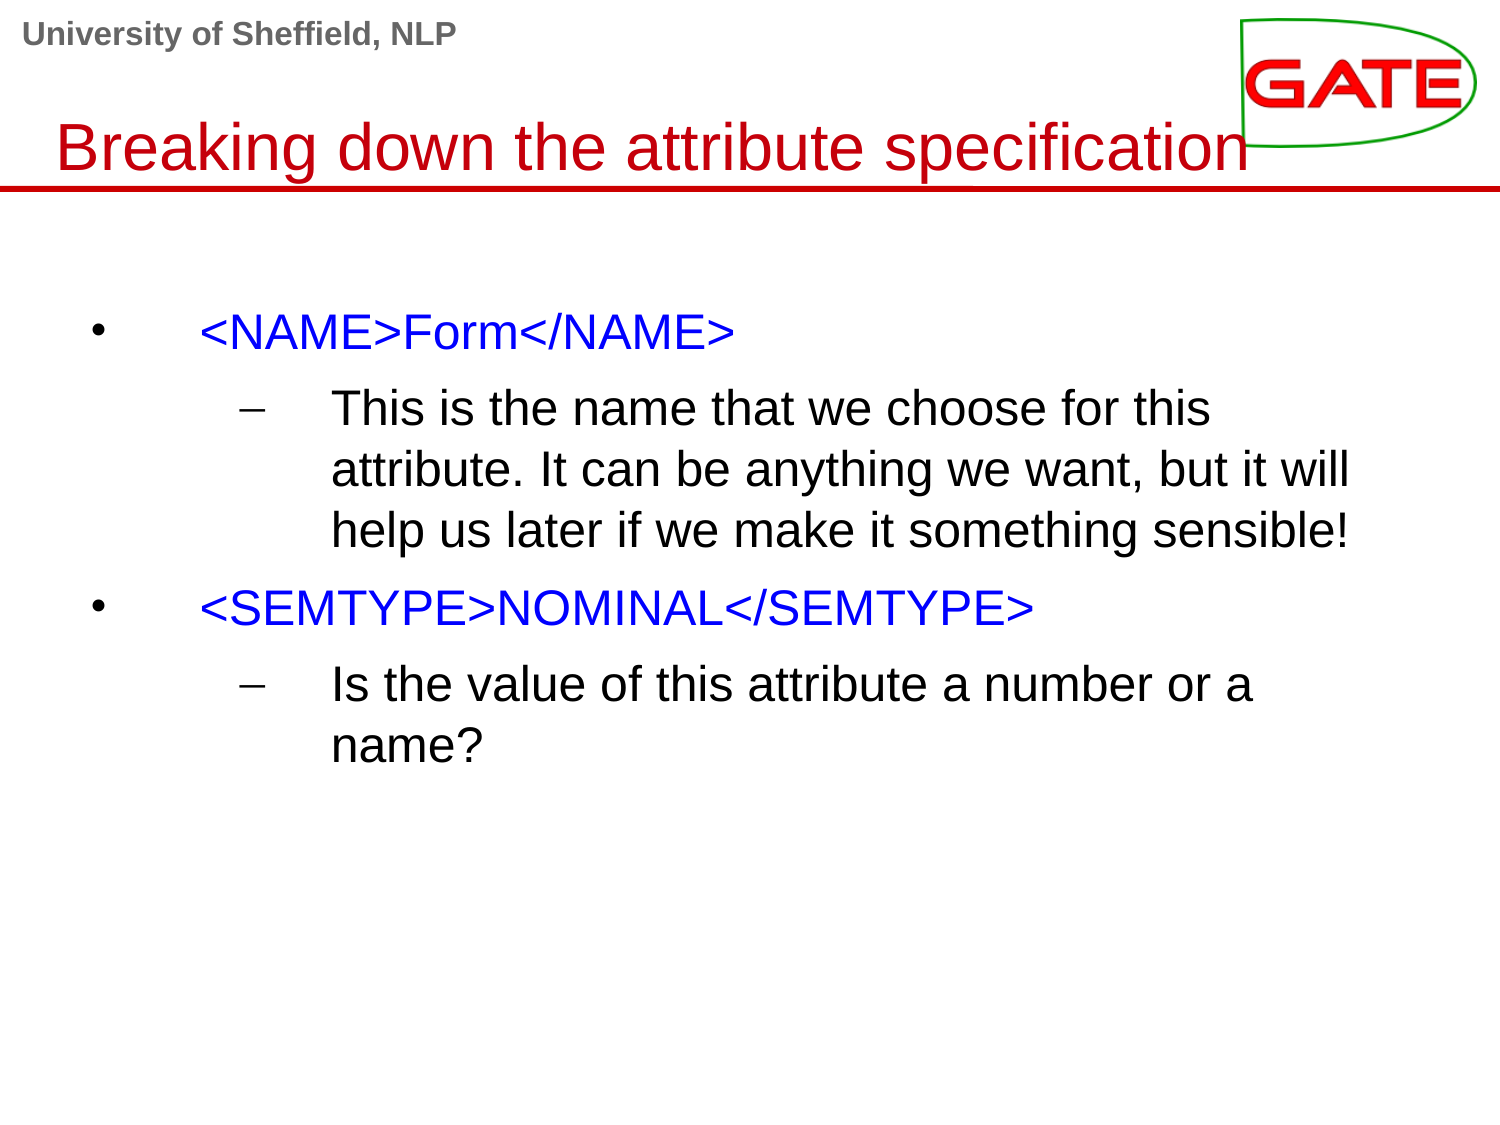

# Breaking down the attribute specification
<NAME>Form</NAME>
This is the name that we choose for this attribute. It can be anything we want, but it will help us later if we make it something sensible!
<SEMTYPE>NOMINAL</SEMTYPE>
Is the value of this attribute a number or a name?